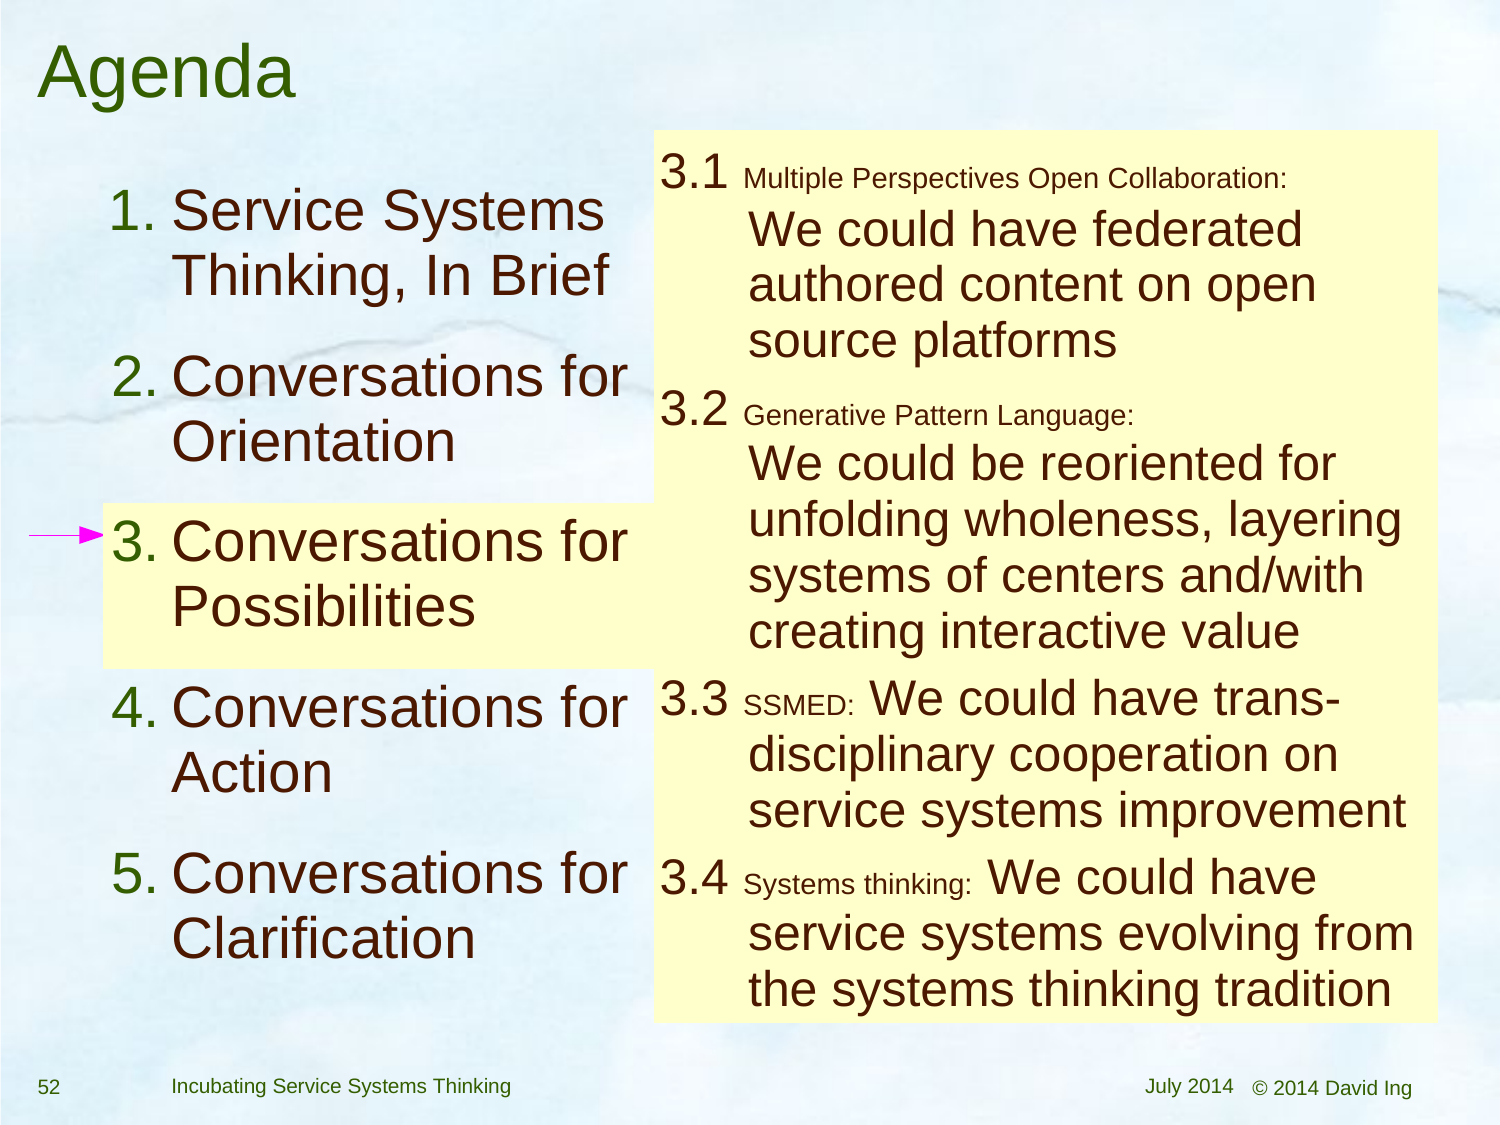

# Agenda
| 3.1 Multiple Perspectives Open Collaboration: We could have federated authored content on open source platforms 3.2 Generative Pattern Language: We could be reoriented for unfolding wholeness, layering systems of centers and/with creating interactive value 3.3 SSMED: We could have trans-disciplinary cooperation on service systems improvement 3.4 Systems thinking: We could have service systems evolving from the systems thinking tradition |
| --- |
| 1. | Service Systems Thinking, In Brief |
| --- | --- |
| 2. | Conversations for Orientation |
| 3. | Conversations for Possibilities |
| 4. | Conversations for Action |
| 5. | Conversations for Clarification |
Incubating Service Systems Thinking
July 2014
52